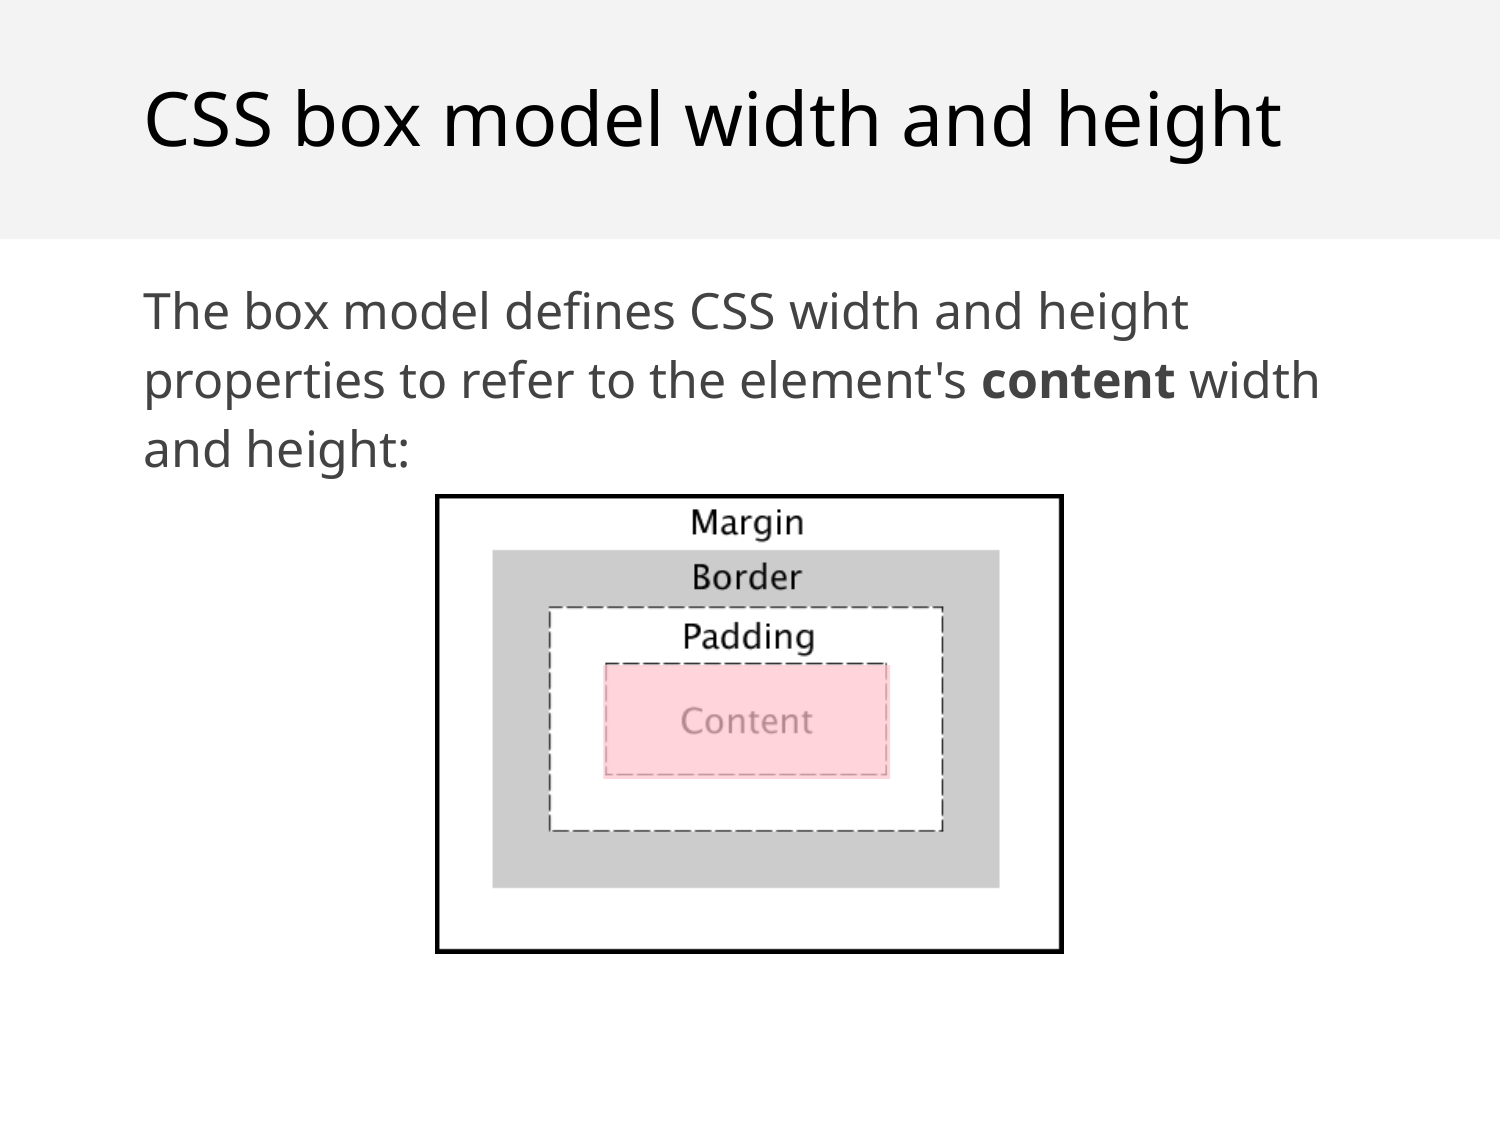

CSS box model width and height
# The box model defines CSS width and height properties to refer to the element's content width and height: